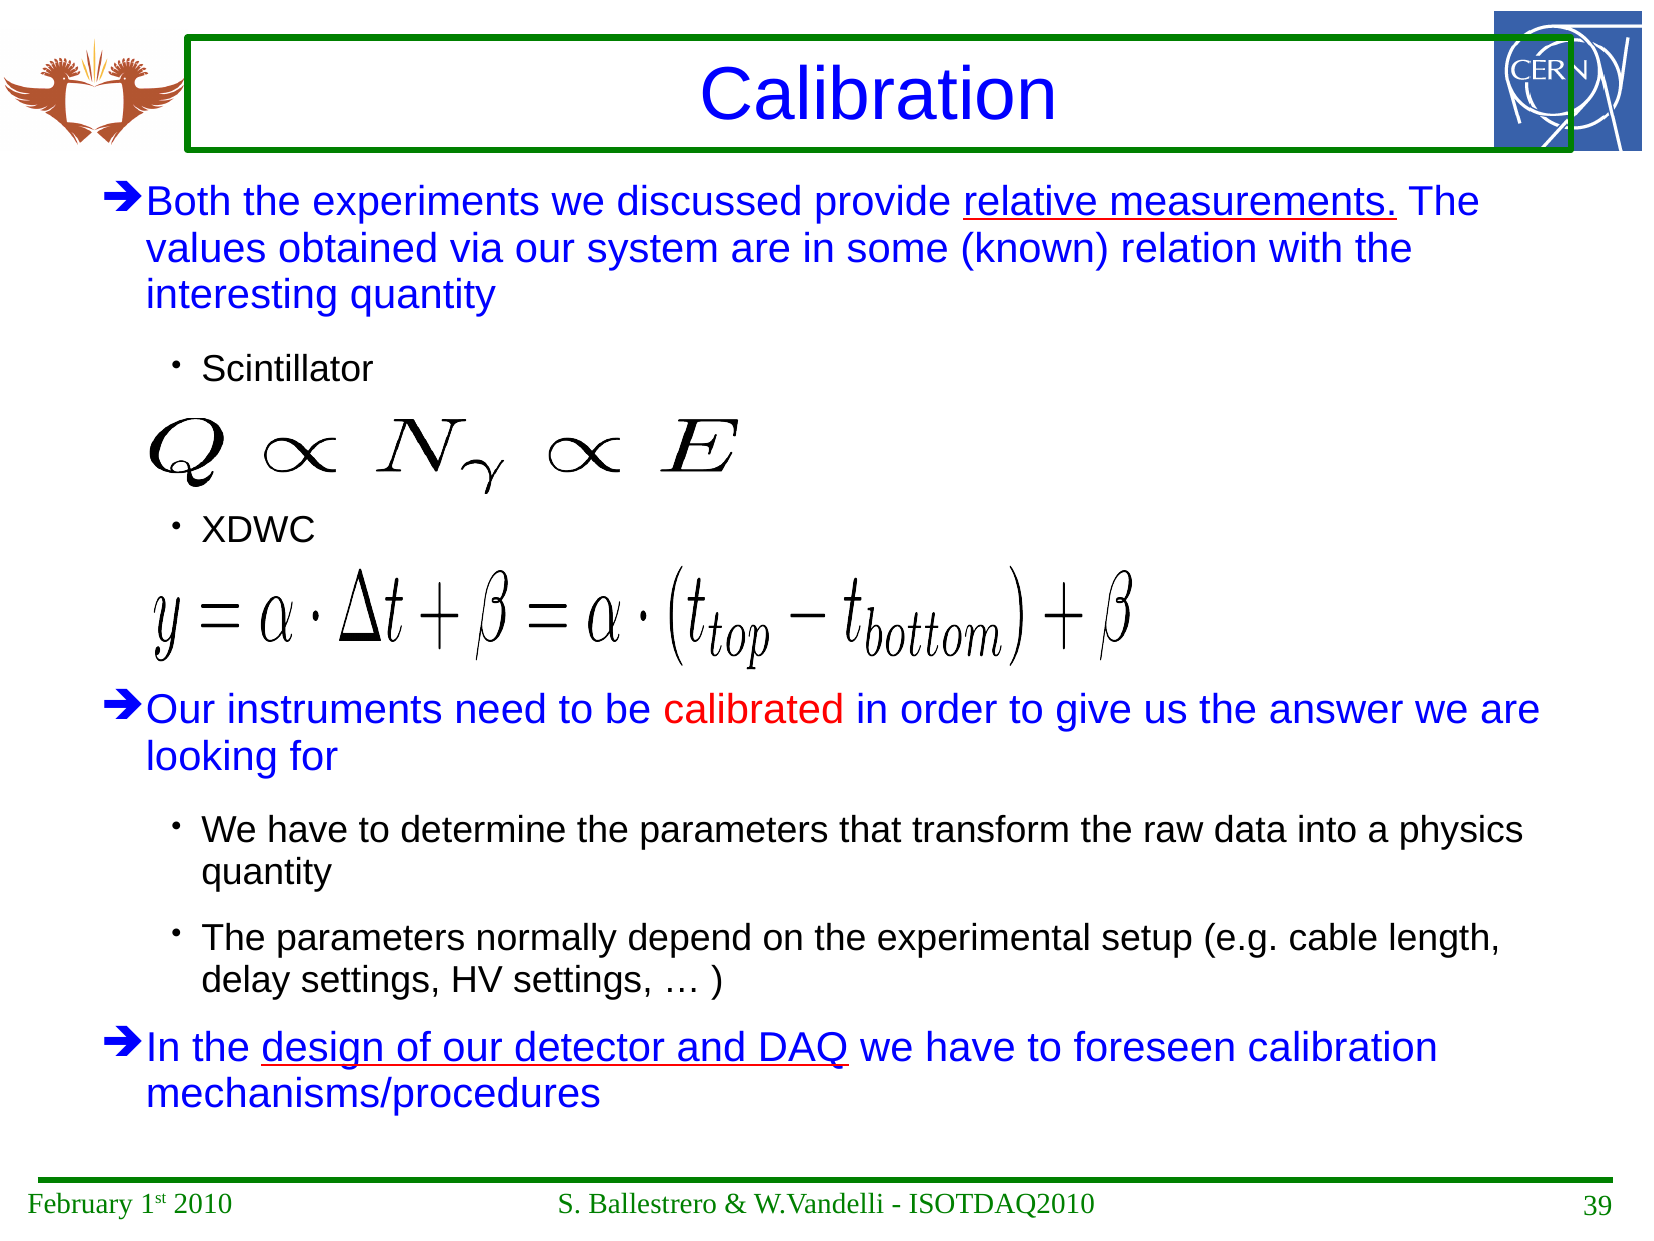

# Calibration
Both the experiments we discussed provide relative measurements. The values obtained via our system are in some (known) relation with the interesting quantity
Scintillator
XDWC
Our instruments need to be calibrated in order to give us the answer we are looking for
We have to determine the parameters that transform the raw data into a physics quantity
The parameters normally depend on the experimental setup (e.g. cable length, delay settings, HV settings, … )
In the design of our detector and DAQ we have to foreseen calibration mechanisms/procedures
39